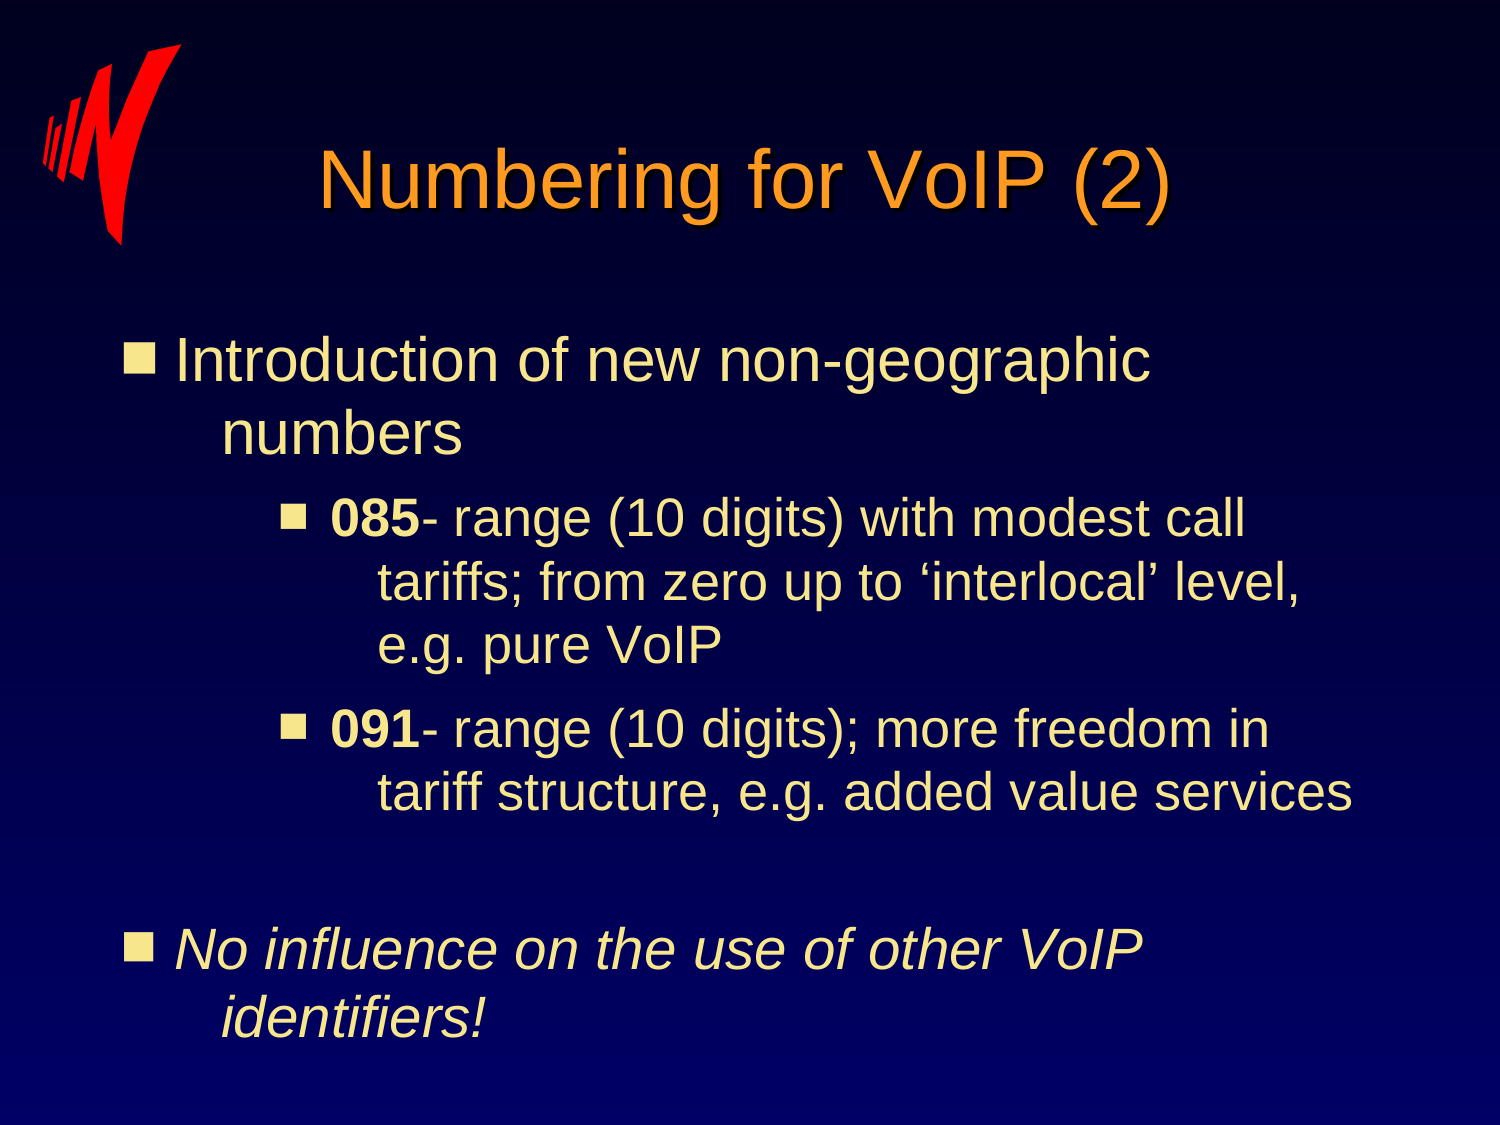

# Numbering for VoIP (2)
Introduction of new non-geographic numbers
085- range (10 digits) with modest call tariffs; from zero up to ‘interlocal’ level, e.g. pure VoIP
091- range (10 digits); more freedom in tariff structure, e.g. added value services
No influence on the use of other VoIP identifiers!